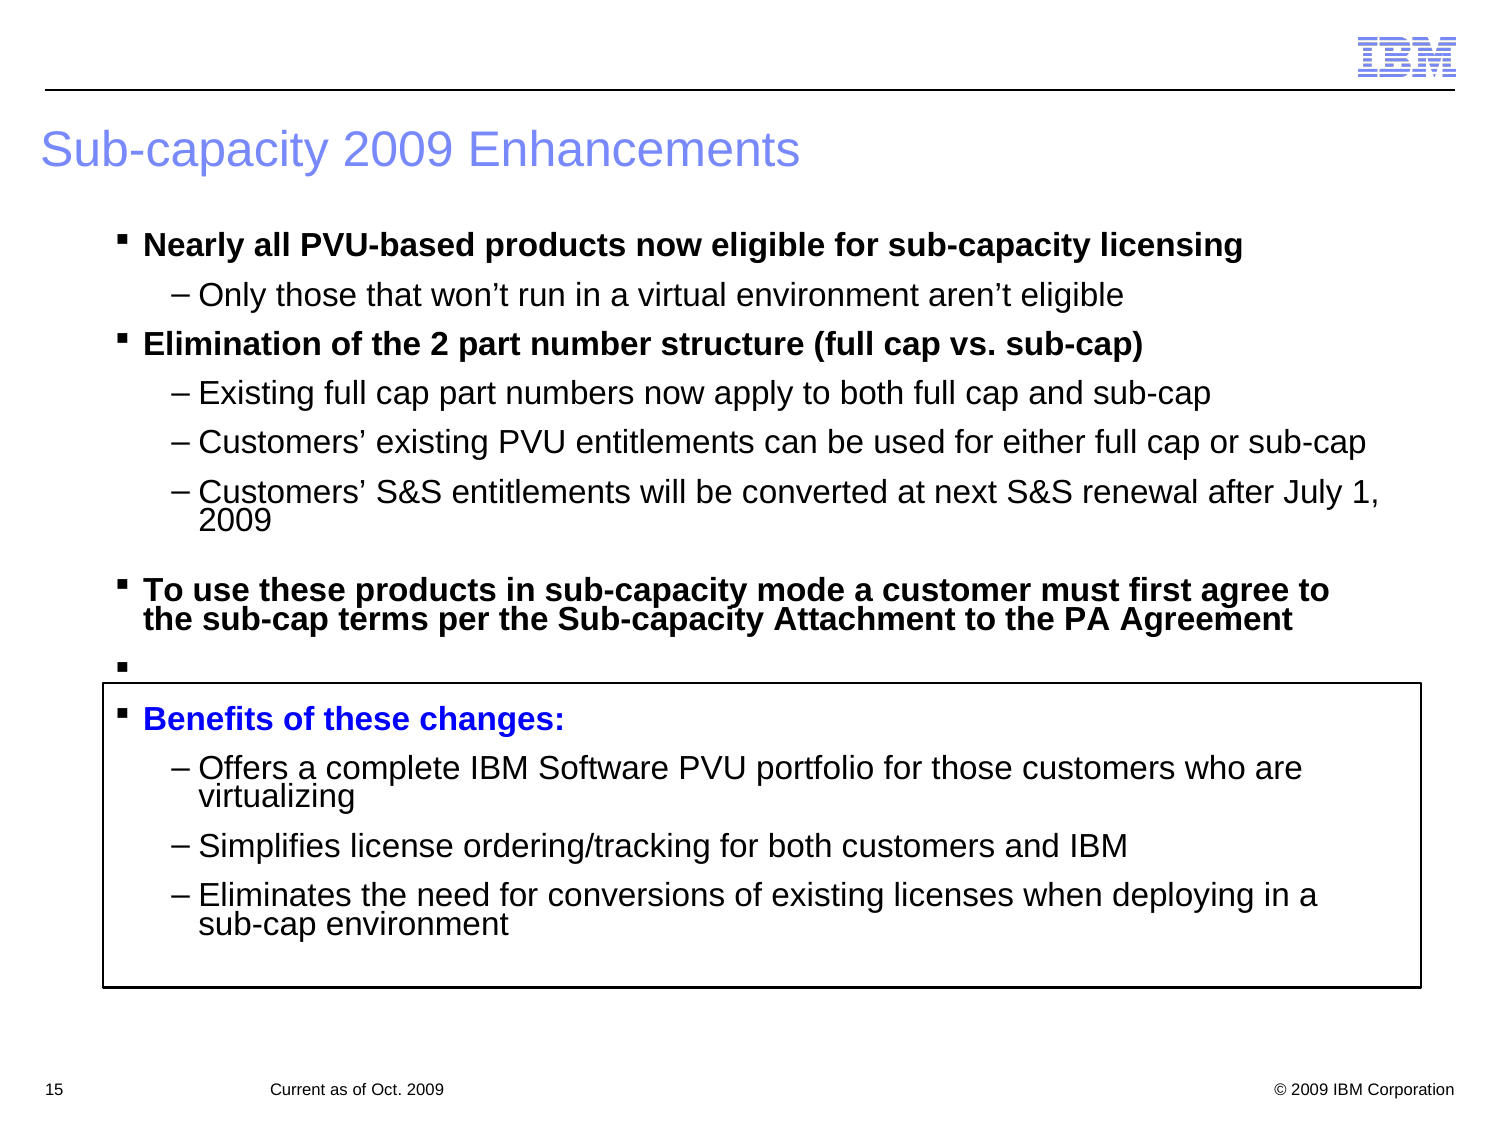

# Sub-capacity 2009 Enhancements
Nearly all PVU-based products now eligible for sub-capacity licensing
Only those that won’t run in a virtual environment aren’t eligible
Elimination of the 2 part number structure (full cap vs. sub-cap)
Existing full cap part numbers now apply to both full cap and sub-cap
Customers’ existing PVU entitlements can be used for either full cap or sub-cap
Customers’ S&S entitlements will be converted at next S&S renewal after July 1, 2009
To use these products in sub-capacity mode a customer must first agree to the sub-cap terms per the Sub-capacity Attachment to the PA Agreement
Benefits of these changes:
Offers a complete IBM Software PVU portfolio for those customers who are virtualizing
Simplifies license ordering/tracking for both customers and IBM
Eliminates the need for conversions of existing licenses when deploying in a sub-cap environment
15
Current as of Oct. 2009